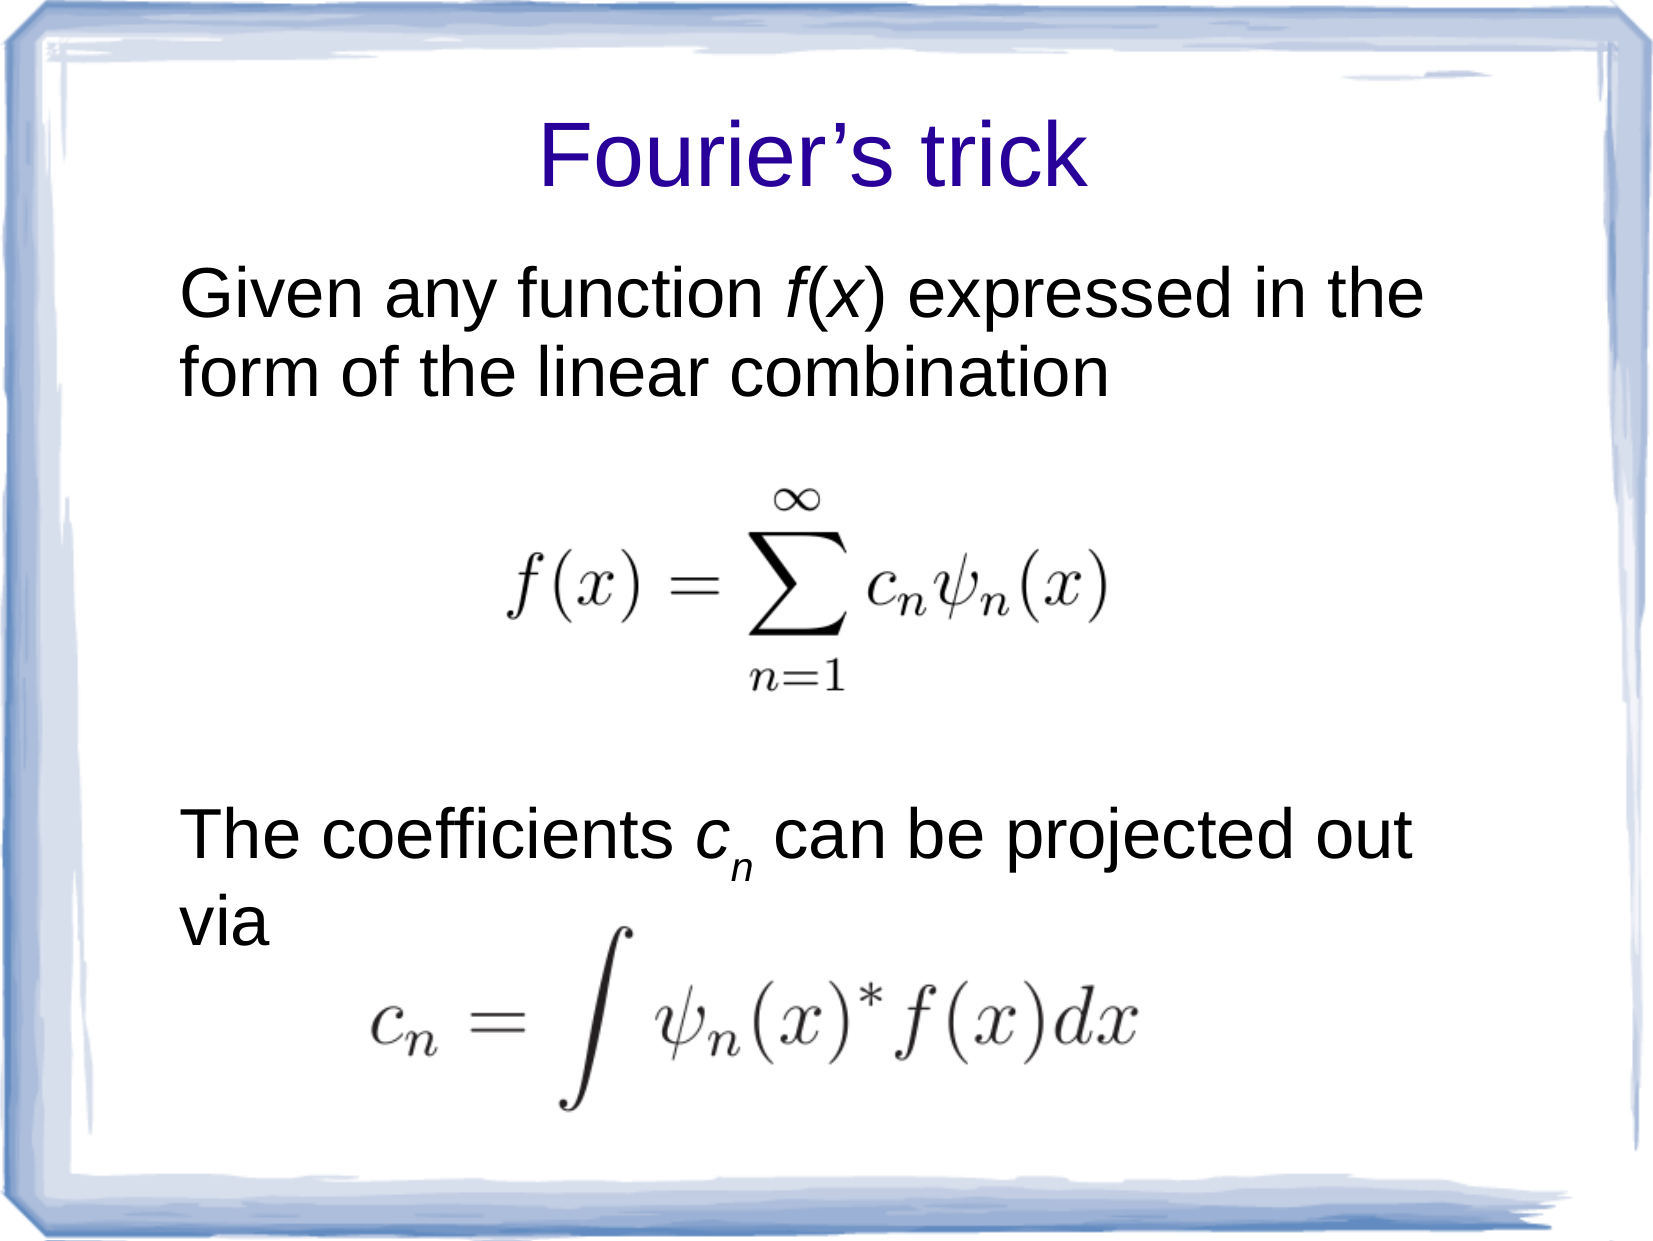

# Fourier’s trick
Given any function f(x) expressed in the form of the linear combination
The coefficients cn can be projected out via